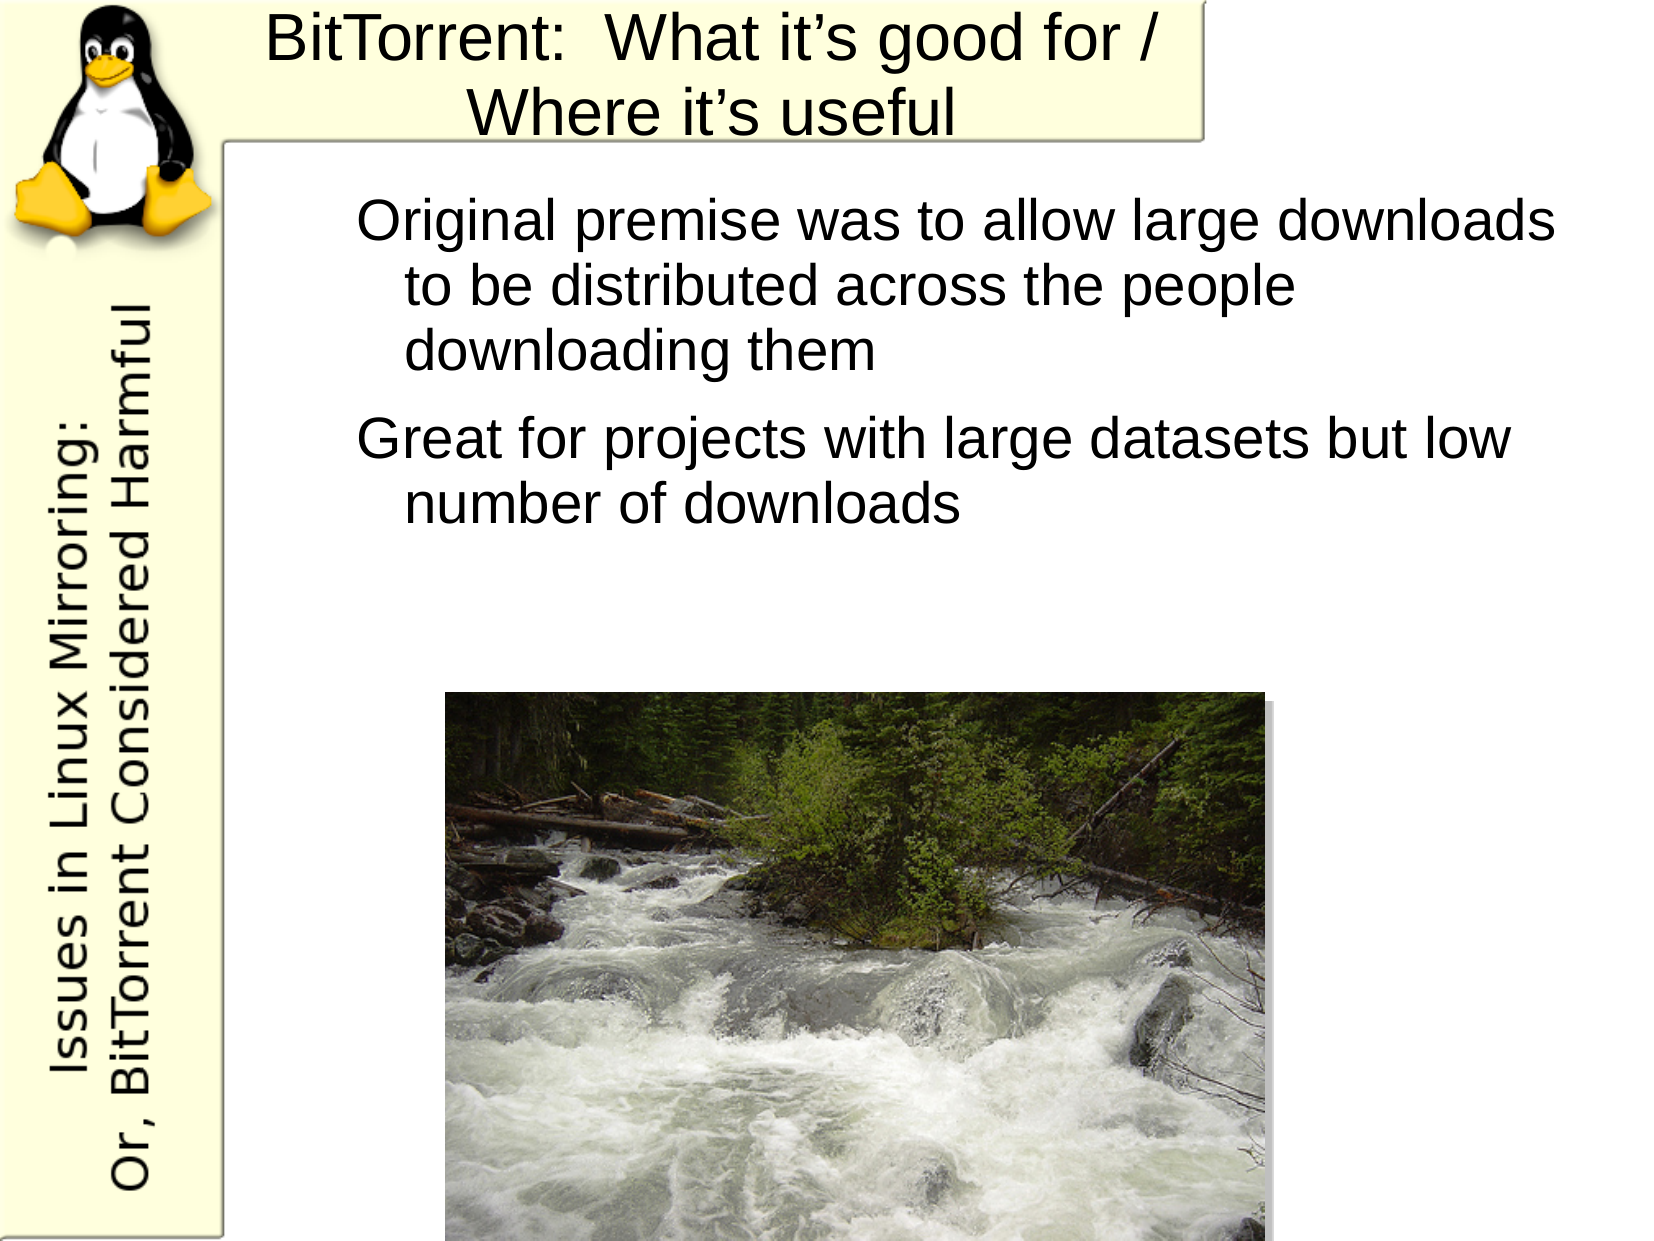

# BitTorrent: What it’s good for / Where it’s useful
Original premise was to allow large downloads to be distributed across the people downloading them
Great for projects with large datasets but low number of downloads